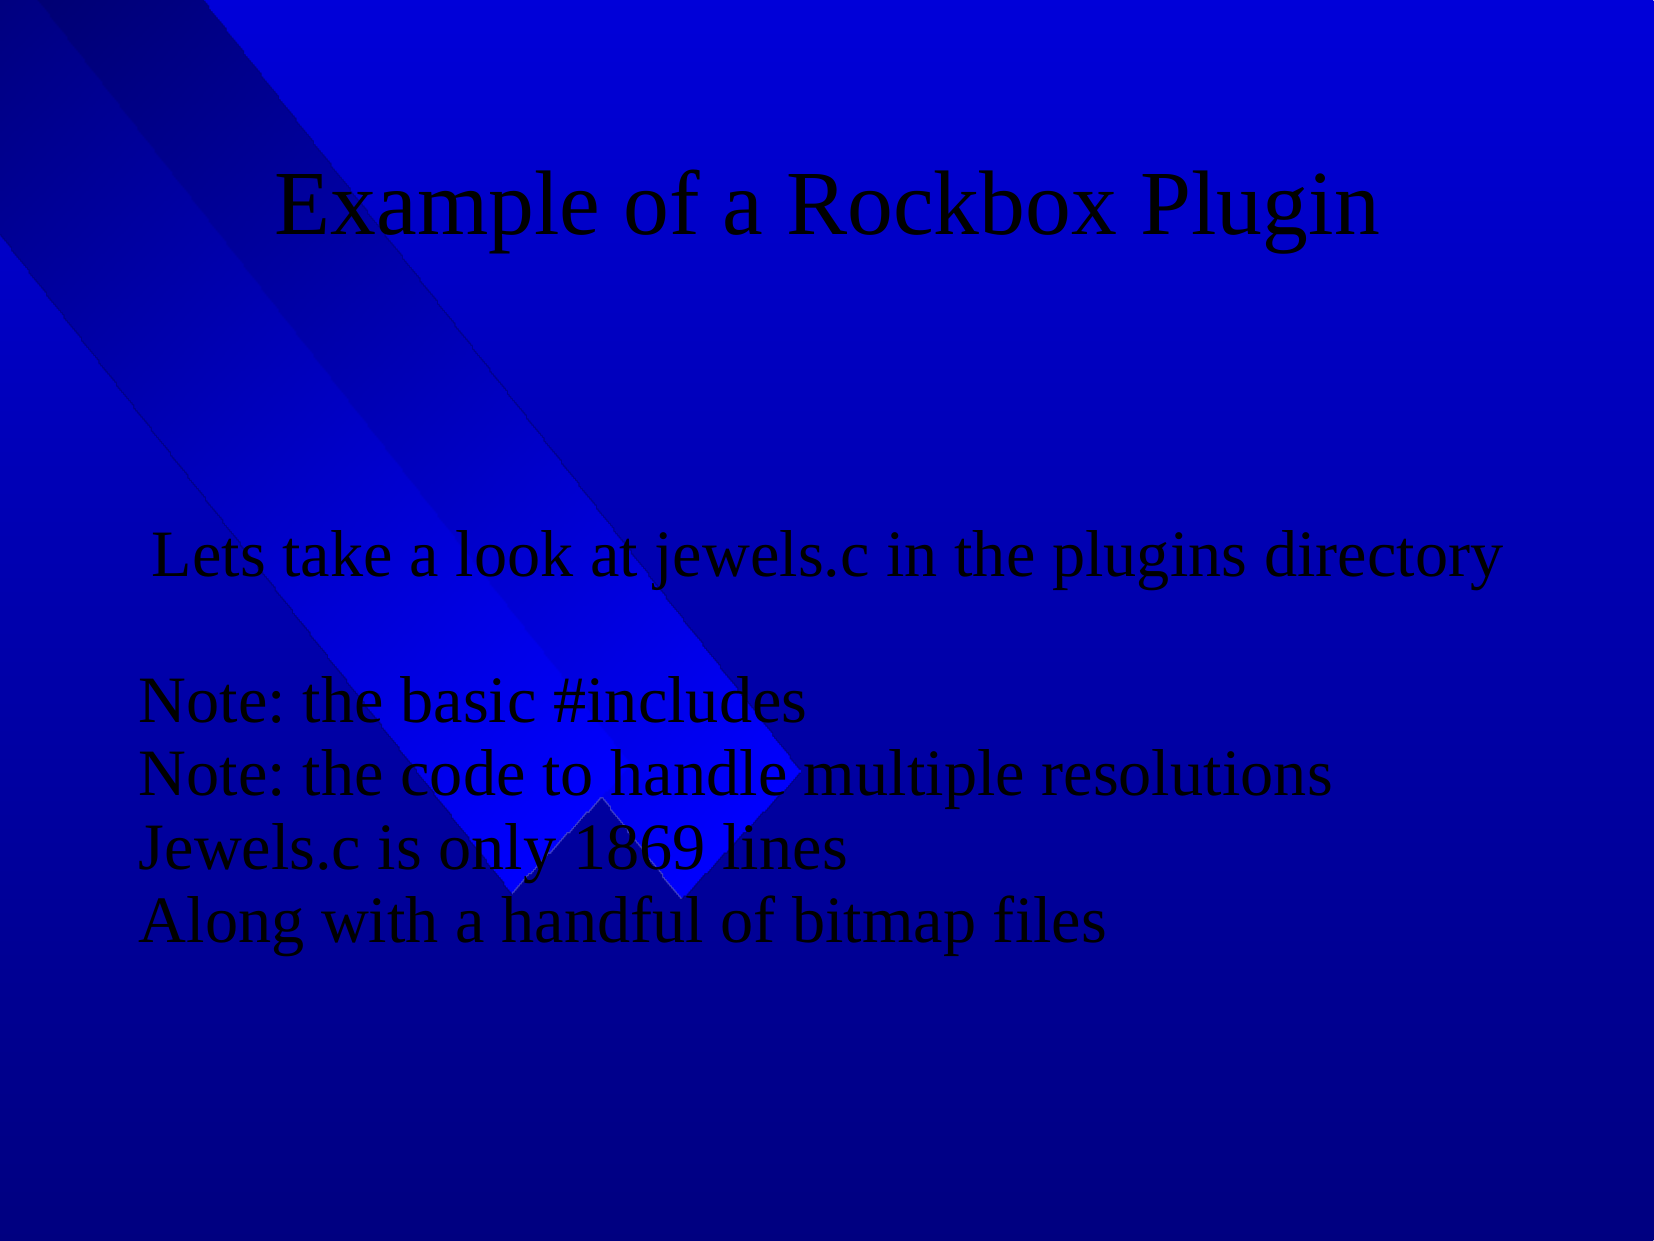

# Example of a Rockbox Plugin
Lets take a look at jewels.c in the plugins directory
 Note: the basic #includes
 Note: the code to handle multiple resolutions
 Jewels.c is only 1869 lines
 Along with a handful of bitmap files